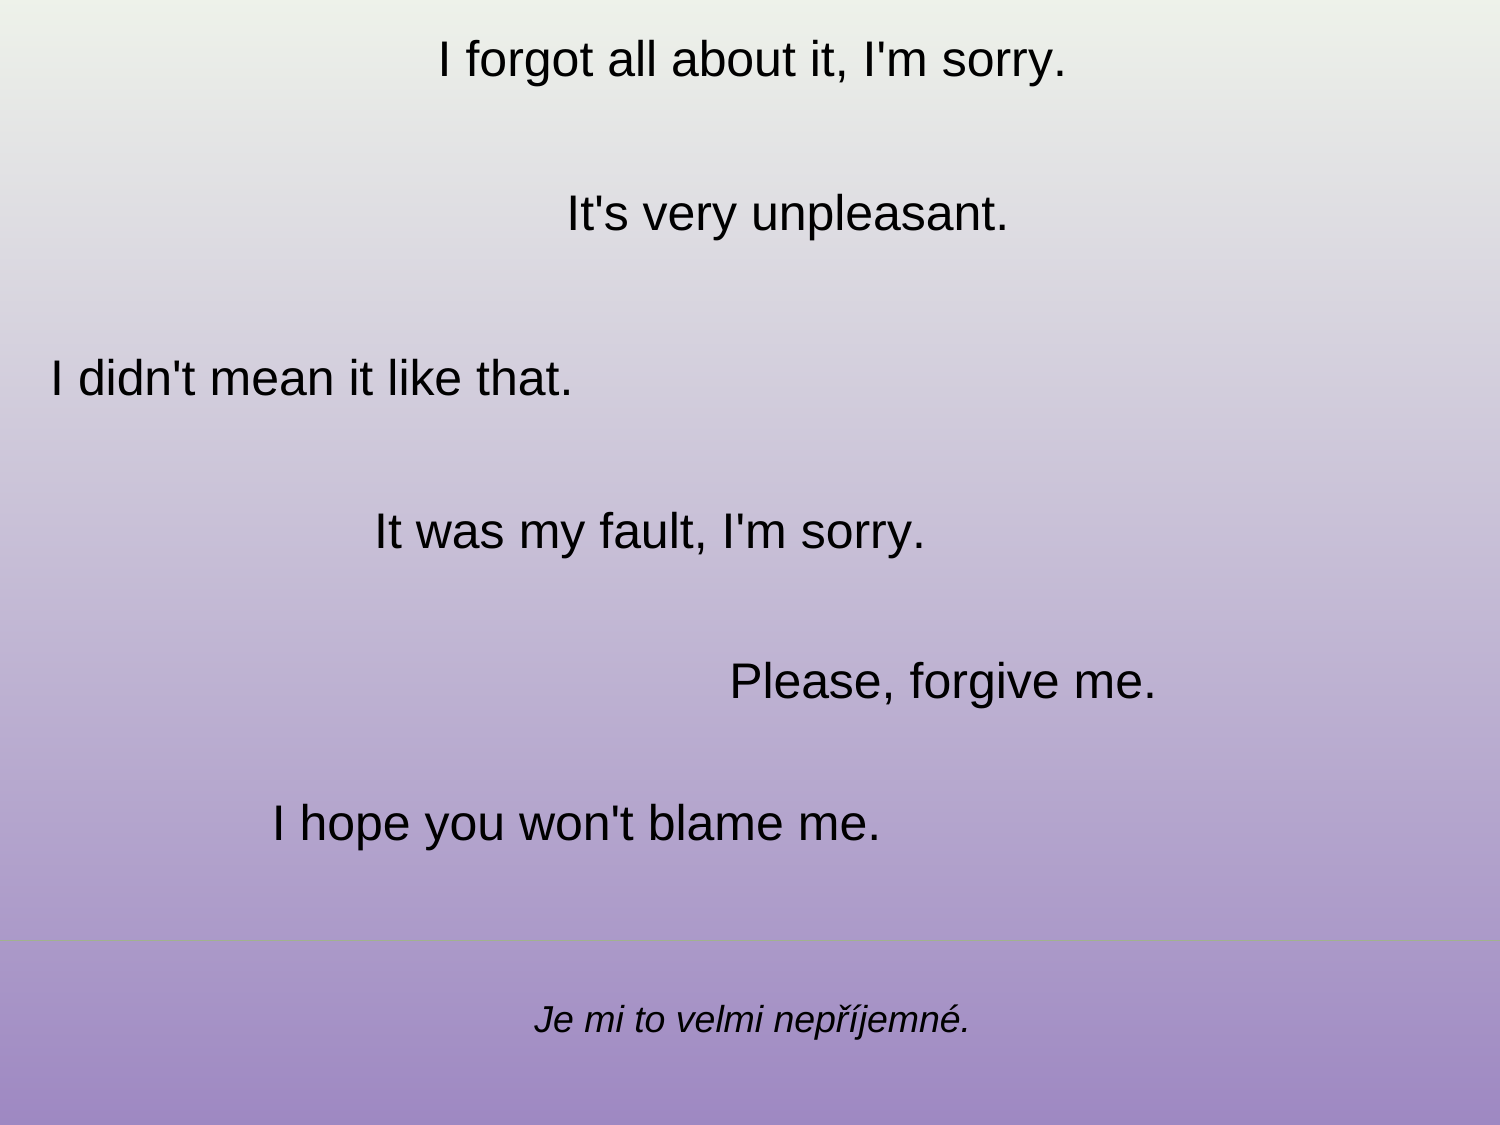

I forgot all about it, I'm sorry.
It's very unpleasant.
I didn't mean it like that.
It was my fault, I'm sorry.
Please, forgive me.
I hope you won't blame me.
Je mi to velmi nepříjemné.